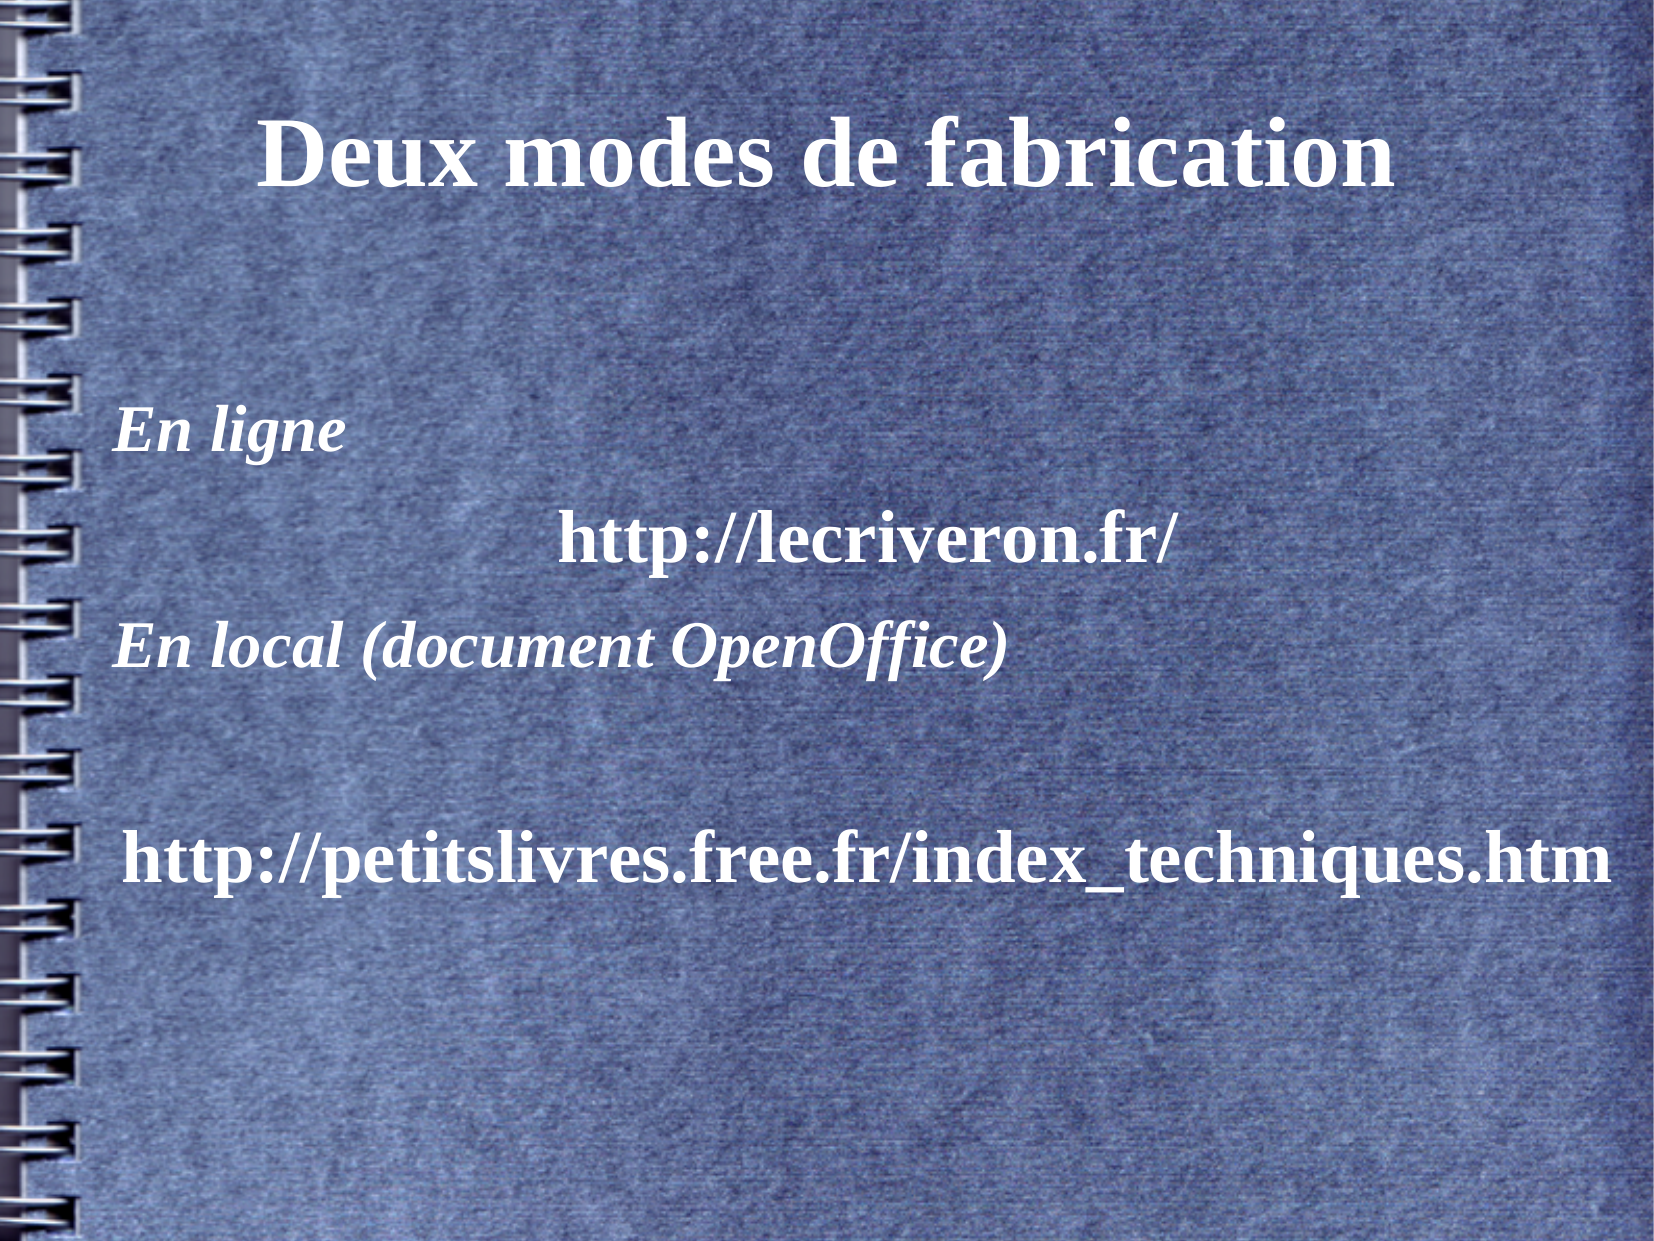

# Deux modes de fabrication
En ligne
http://lecriveron.fr/
En local (document OpenOffice)
http://petitslivres.free.fr/index_techniques.htm